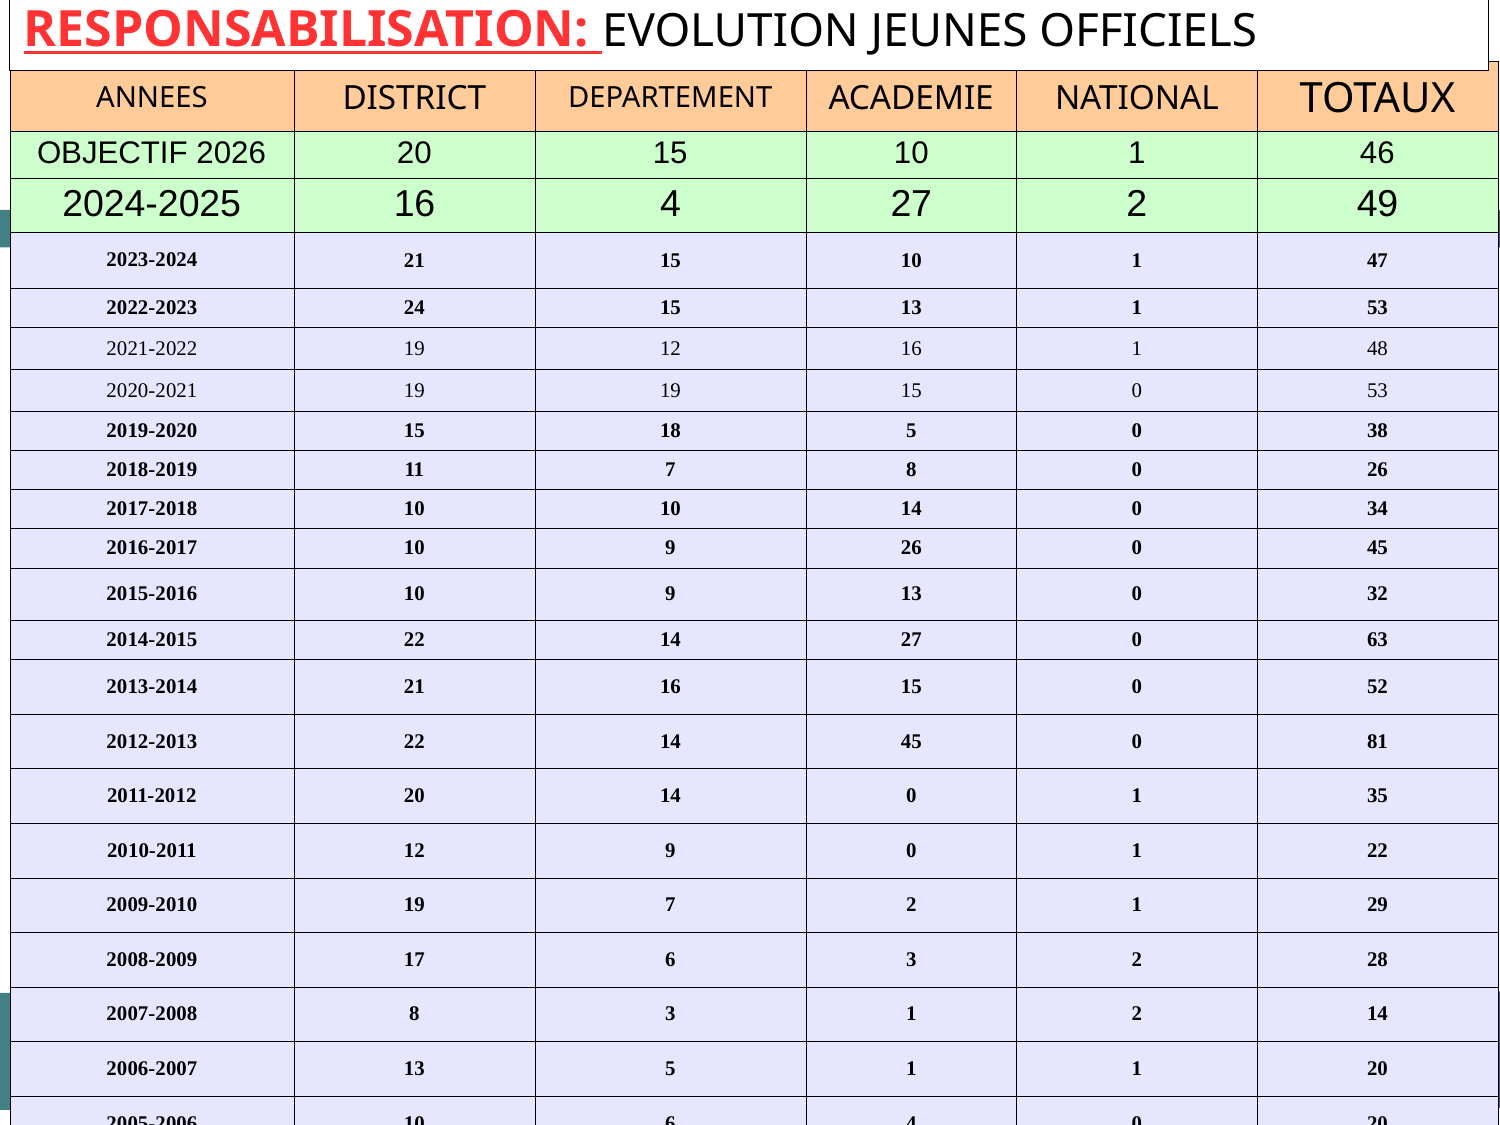

RESPONSABILISATION: EVOLUTION JEUNES OFFICIELS
| ANNEES | DISTRICT | DEPARTEMENT | ACADEMIE | NATIONAL | TOTAUX |
| --- | --- | --- | --- | --- | --- |
| OBJECTIF 2026 | 20 | 15 | 10 | 1 | 46 |
| 2024-2025 | 16 | 4 | 27 | 2 | 49 |
| 2023-2024 | 21 | 15 | 10 | 1 | 47 |
| 2022-2023 | 24 | 15 | 13 | 1 | 53 |
| 2021-2022 | 19 | 12 | 16 | 1 | 48 |
| 2020-2021 | 19 | 19 | 15 | 0 | 53 |
| 2019-2020 | 15 | 18 | 5 | 0 | 38 |
| 2018-2019 | 11 | 7 | 8 | 0 | 26 |
| 2017-2018 | 10 | 10 | 14 | 0 | 34 |
| 2016-2017 | 10 | 9 | 26 | 0 | 45 |
| 2015-2016 | 10 | 9 | 13 | 0 | 32 |
| 2014-2015 | 22 | 14 | 27 | 0 | 63 |
| 2013-2014 | 21 | 16 | 15 | 0 | 52 |
| 2012-2013 | 22 | 14 | 45 | 0 | 81 |
| 2011-2012 | 20 | 14 | 0 | 1 | 35 |
| 2010-2011 | 12 | 9 | 0 | 1 | 22 |
| 2009-2010 | 19 | 7 | 2 | 1 | 29 |
| 2008-2009 | 17 | 6 | 3 | 2 | 28 |
| 2007-2008 | 8 | 3 | 1 | 2 | 14 |
| 2006-2007 | 13 | 5 | 1 | 1 | 20 |
| 2005-2006 | 10 | 6 | 4 | 0 | 20 |
#